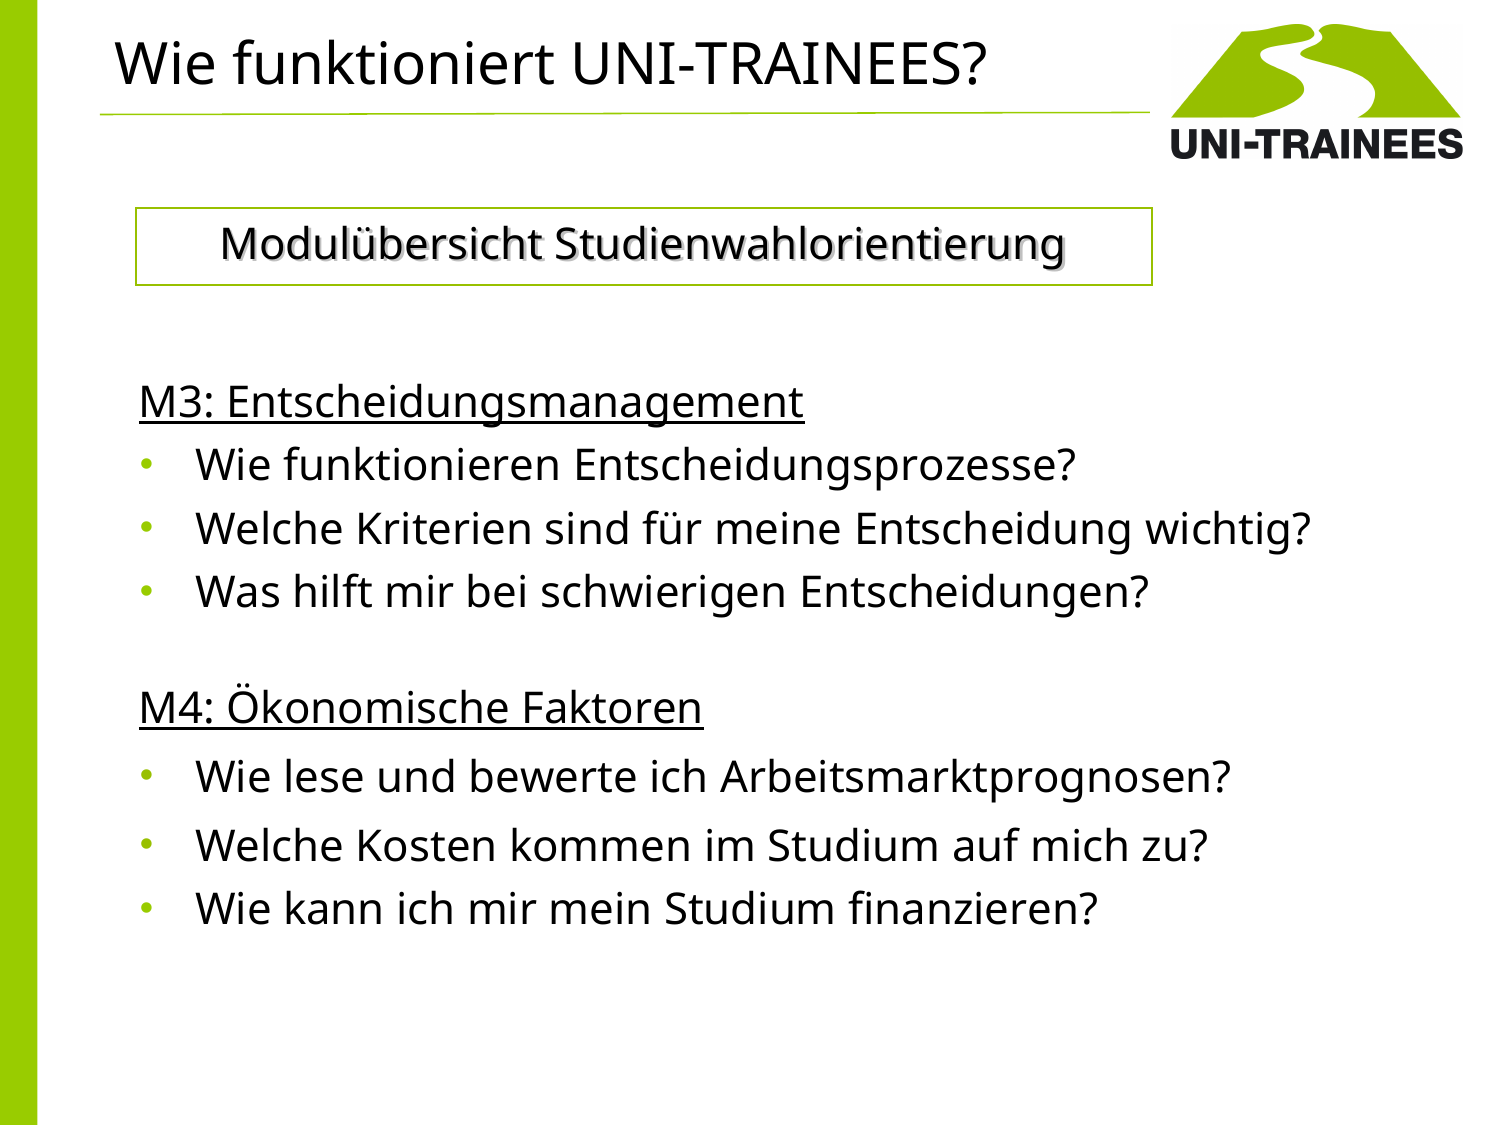

# Wie funktioniert UNI-TRAINEES?
Modulübersicht Studienwahlorientierung
M3: Entscheidungsmanagement
Wie funktionieren Entscheidungsprozesse?
Welche Kriterien sind für meine Entscheidung wichtig?
Was hilft mir bei schwierigen Entscheidungen?
M4: Ökonomische Faktoren
Wie lese und bewerte ich Arbeitsmarktprognosen?
Welche Kosten kommen im Studium auf mich zu?
Wie kann ich mir mein Studium finanzieren?